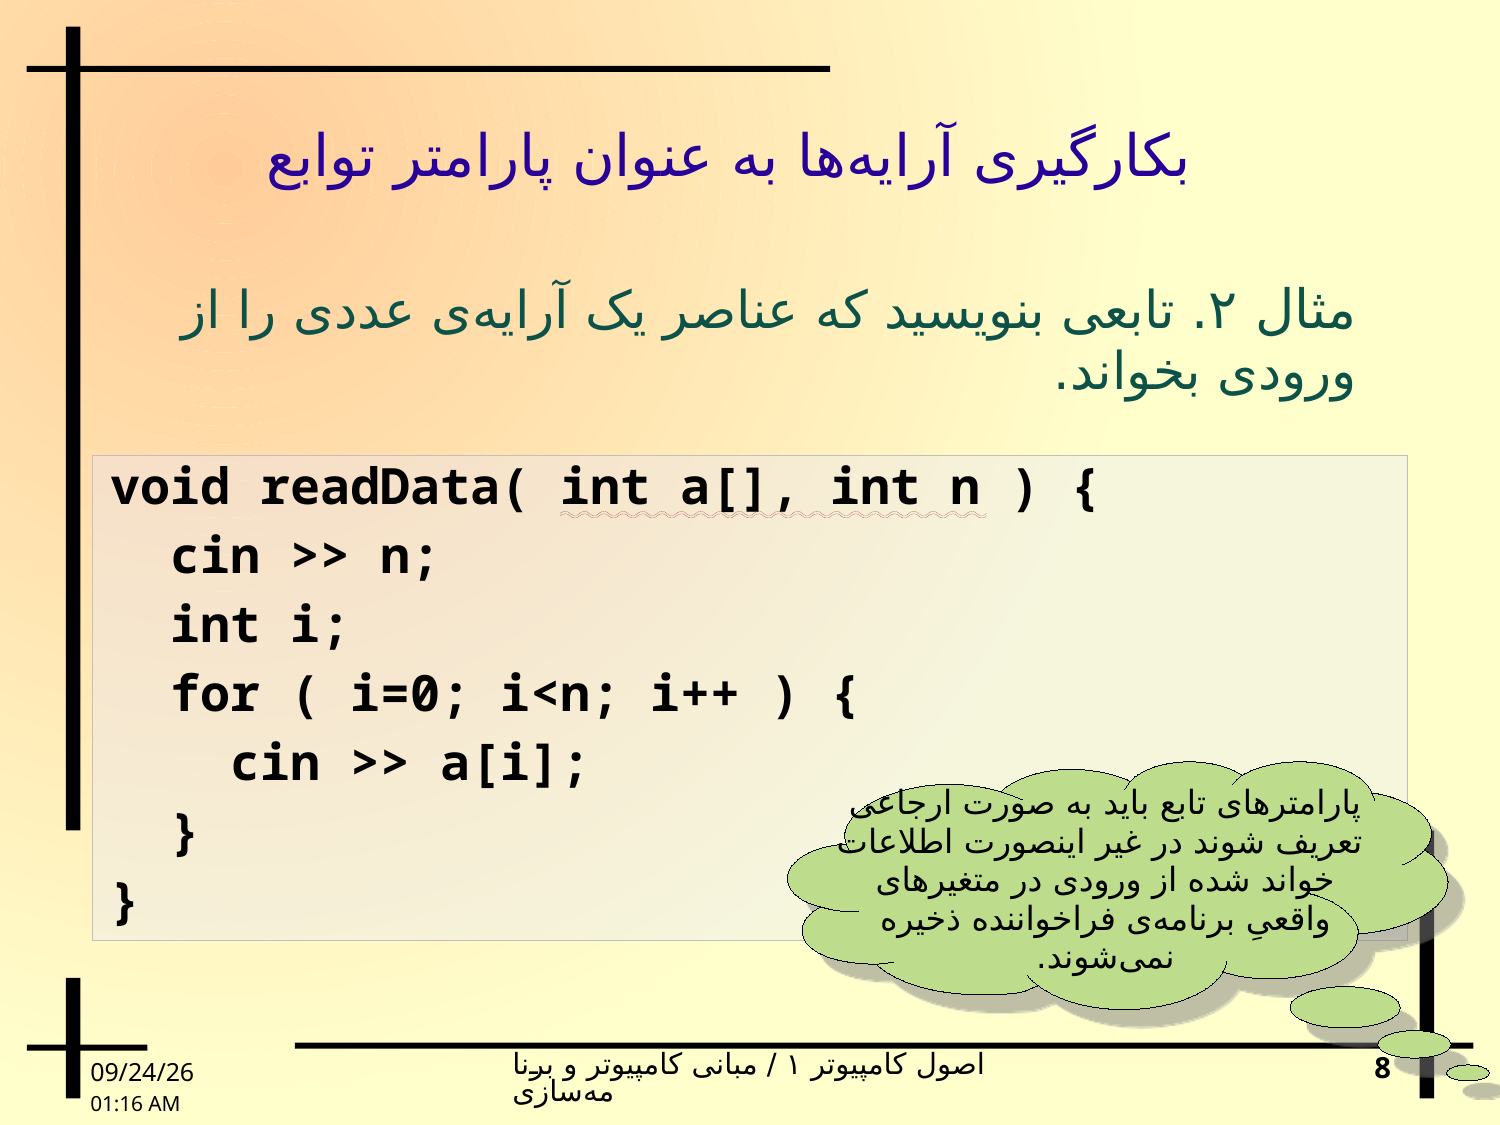

# بکارگیری آرایه‌ها به عنوان پارامتر توابع
مثال ۲. تابعی بنویسید که عناصر یک آرایه‌ی عددی را از ورودی بخواند.
void readData( int a[], int n ) {
 cin >> n;
 int i;
 for ( i=0; i<n; i++ ) {
 cin >> a[i];
 }
}
پارامترهای تابع باید به صورت ارجاعی
 تعریف شوند در غیر اینصورت اطلاعات خواند شده از ورودی در متغیرهای واقعیِ برنامه‌ی فراخواننده ذخیره نمی‌شوند.
اصول کامپیوتر ۱ / مبانی کامپیوتر و برنامه‌سازی
8